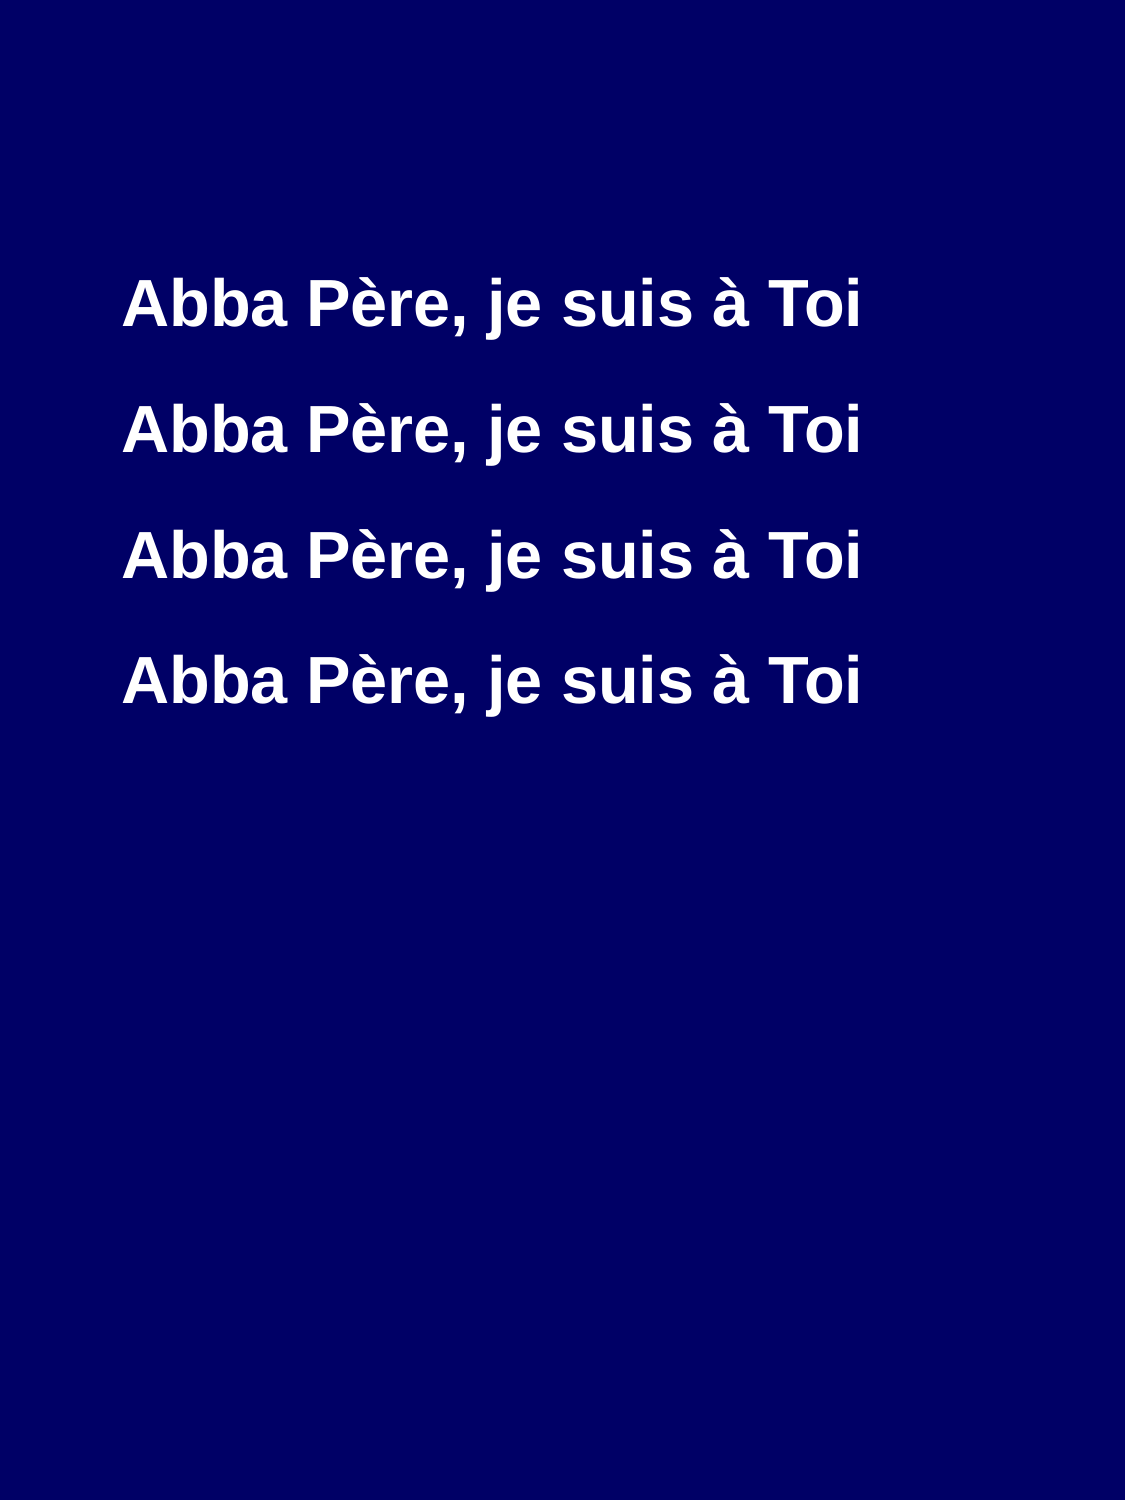

Abba Père, je suis à Toi
Abba Père, je suis à Toi
Abba Père, je suis à Toi
Abba Père, je suis à Toi